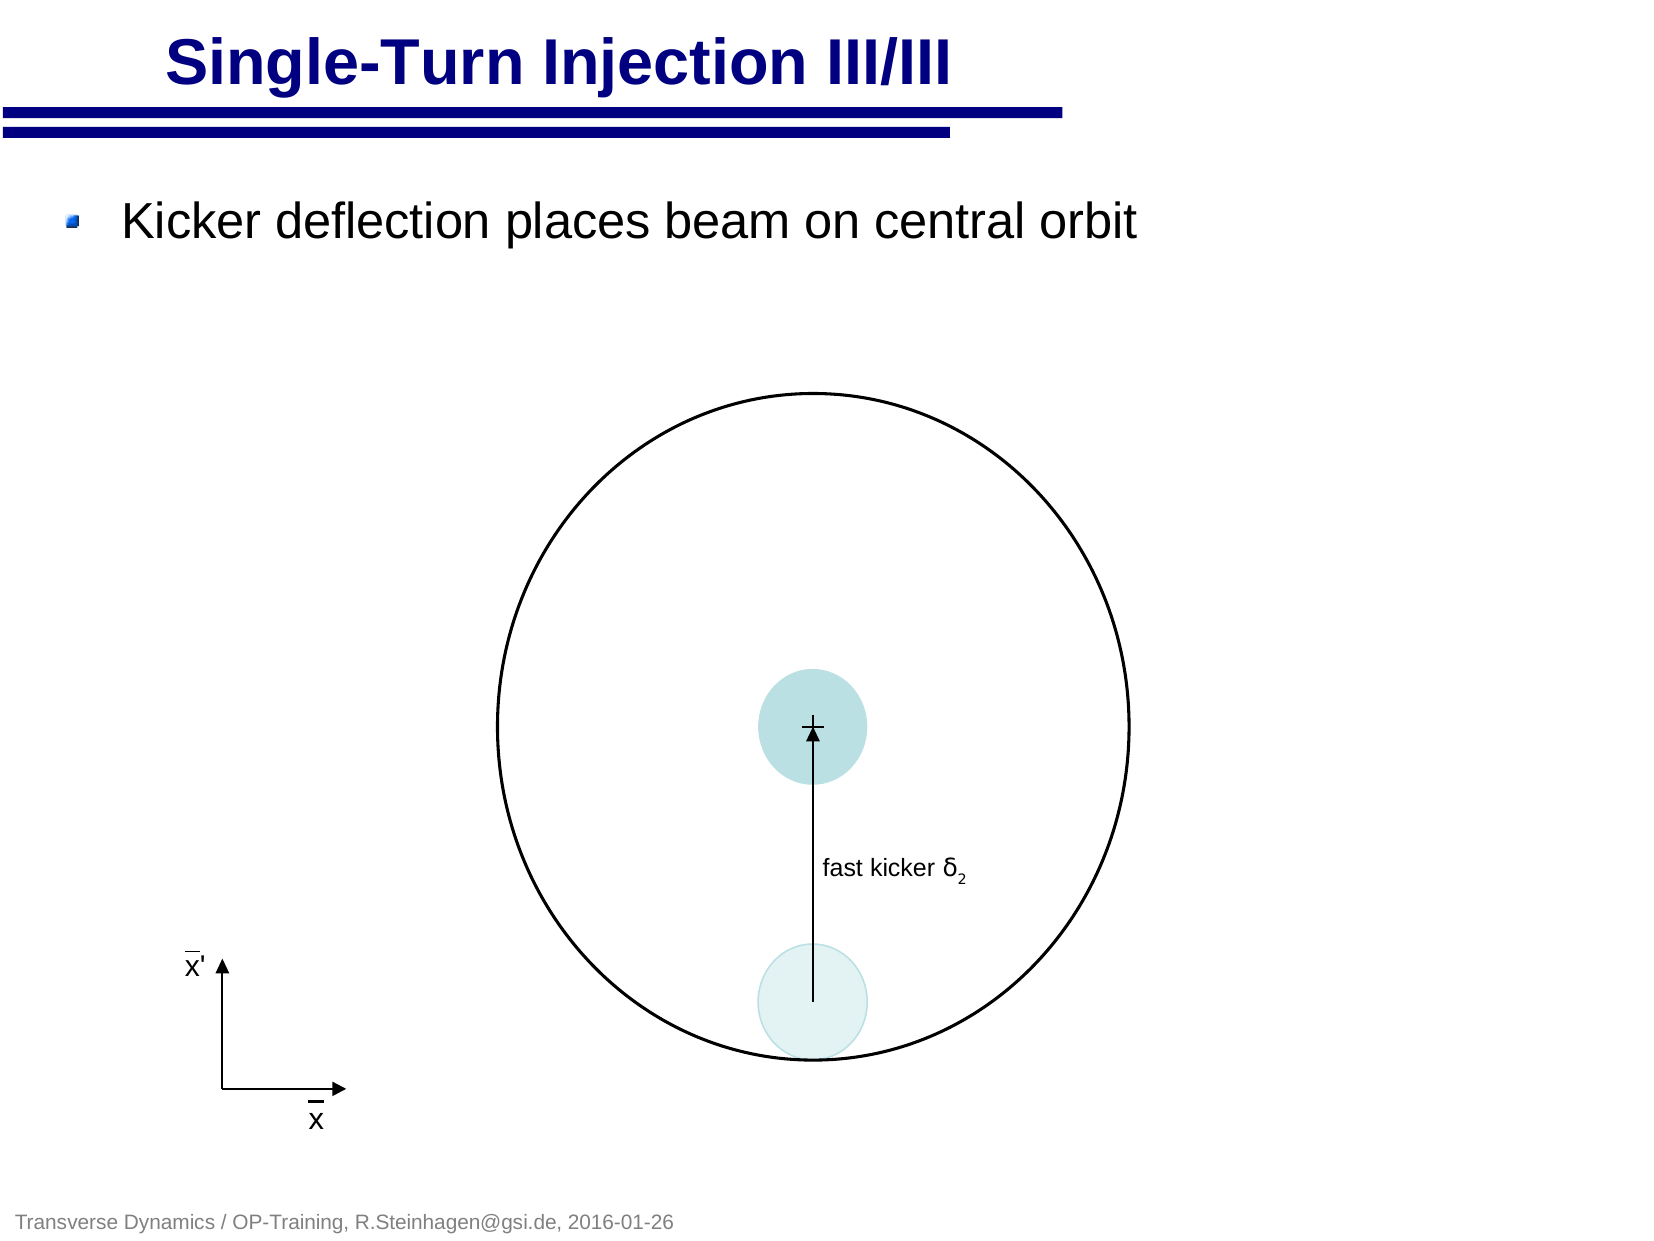

Single-Turn Injection III/III
# Kicker deflection places beam on central orbit
fast kicker δ2
x'
x